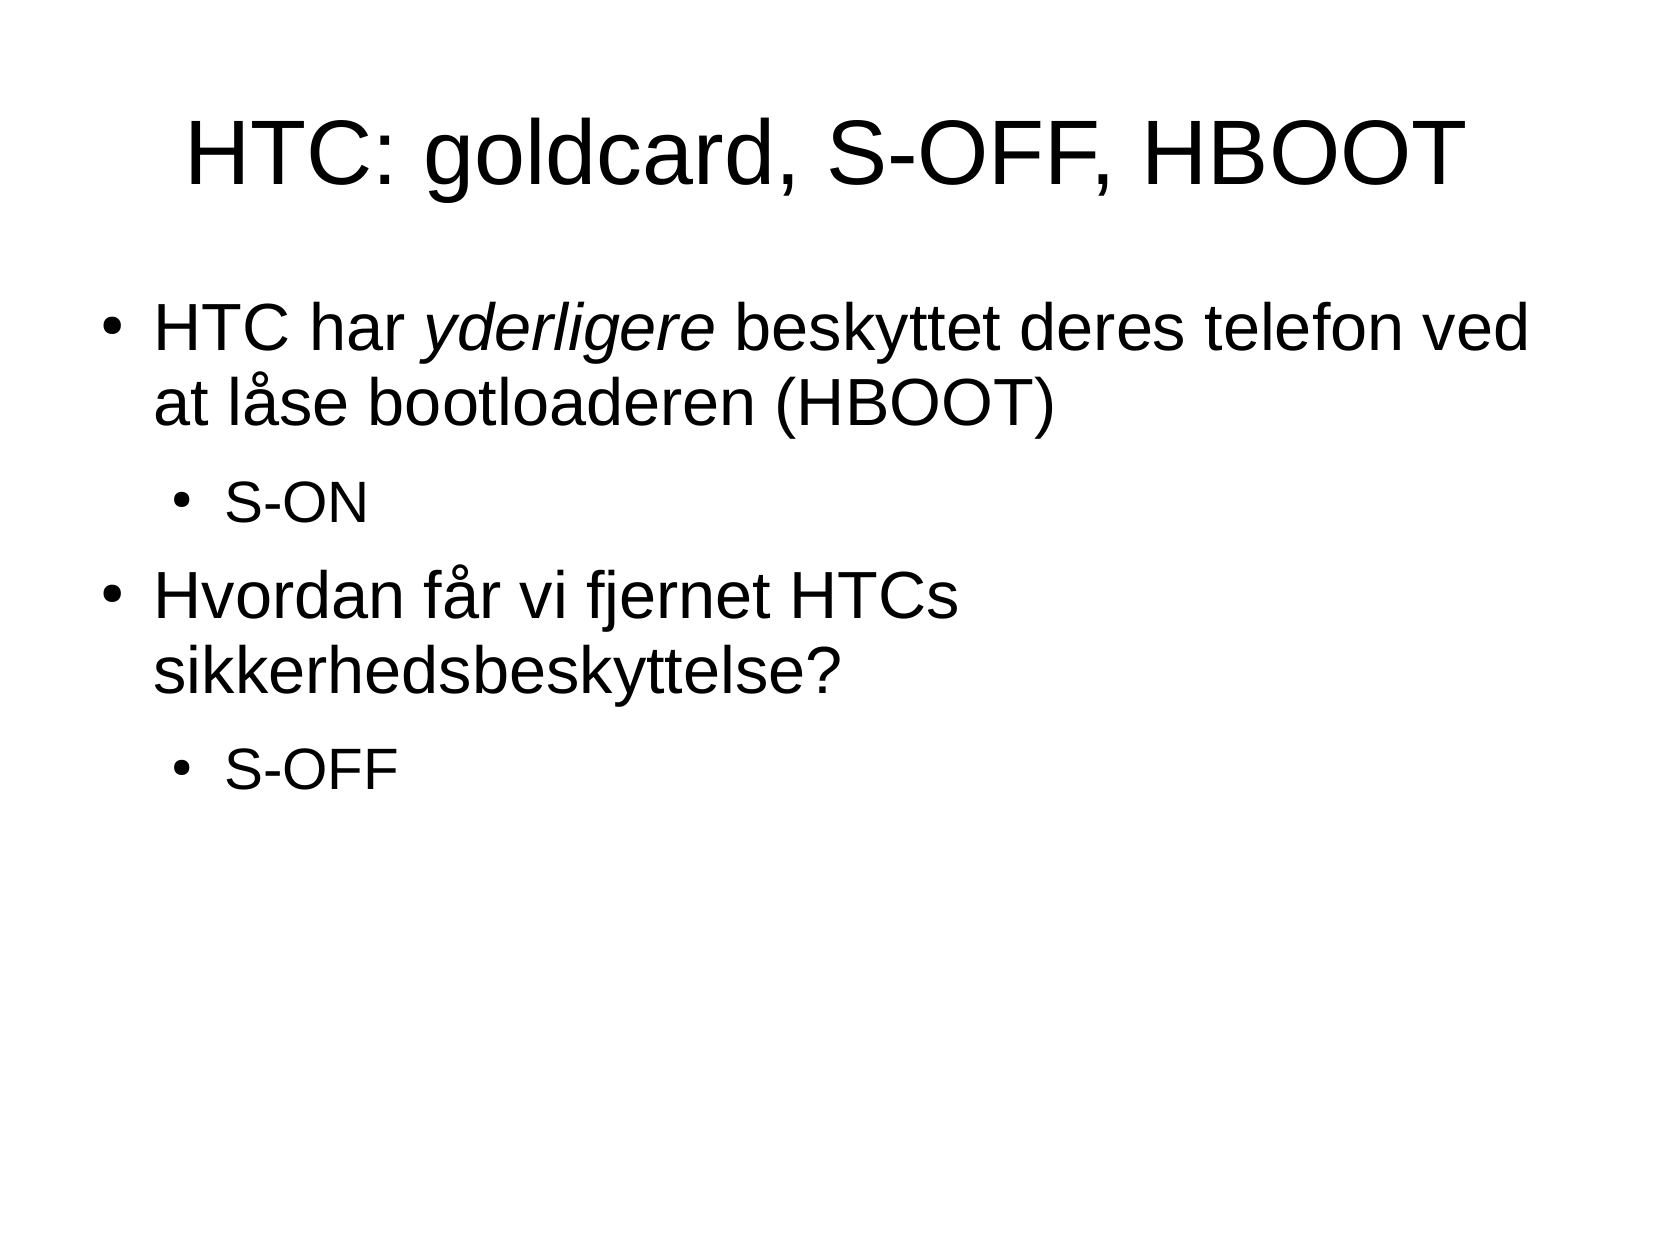

# HTC: goldcard, S-OFF, HBOOT
HTC har yderligere beskyttet deres telefon ved at låse bootloaderen (HBOOT)
S-ON
Hvordan får vi fjernet HTCs sikkerhedsbeskyttelse?
S-OFF